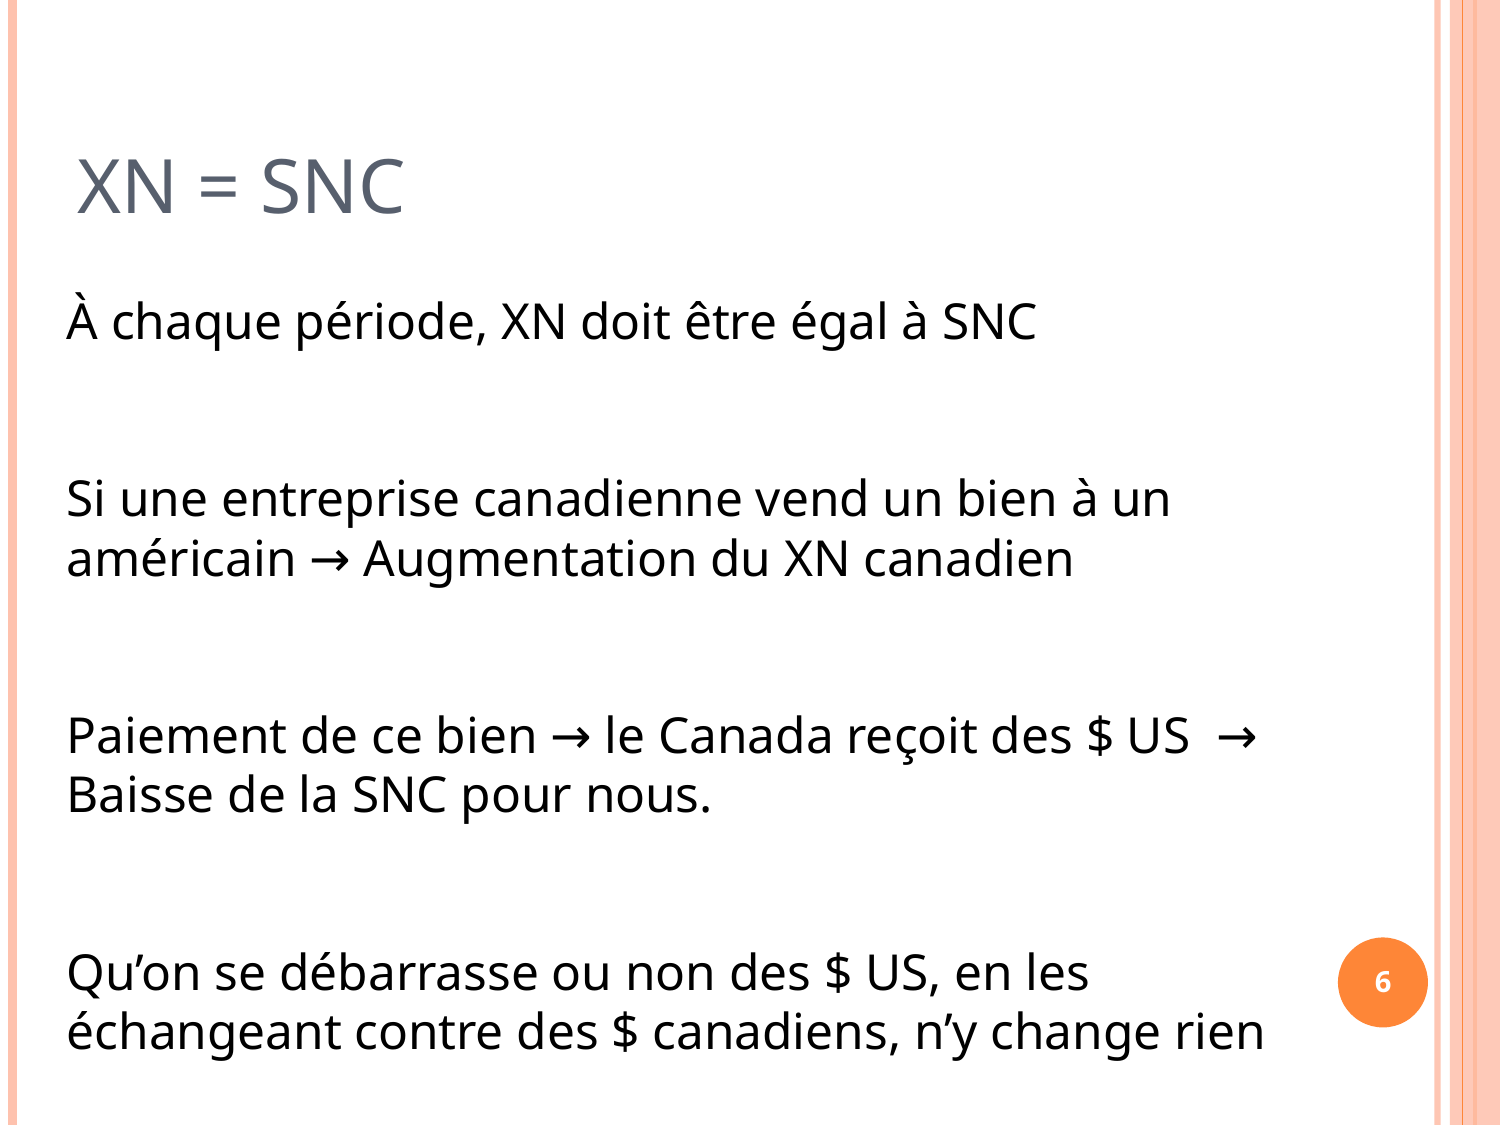

# XN = SNC
À chaque période, XN doit être égal à SNC
Si une entreprise canadienne vend un bien à un américain → Augmentation du XN canadien
Paiement de ce bien → le Canada reçoit des $ US → Baisse de la SNC pour nous.
Qu’on se débarrasse ou non des $ US, en les échangeant contre des $ canadiens, n’y change rien